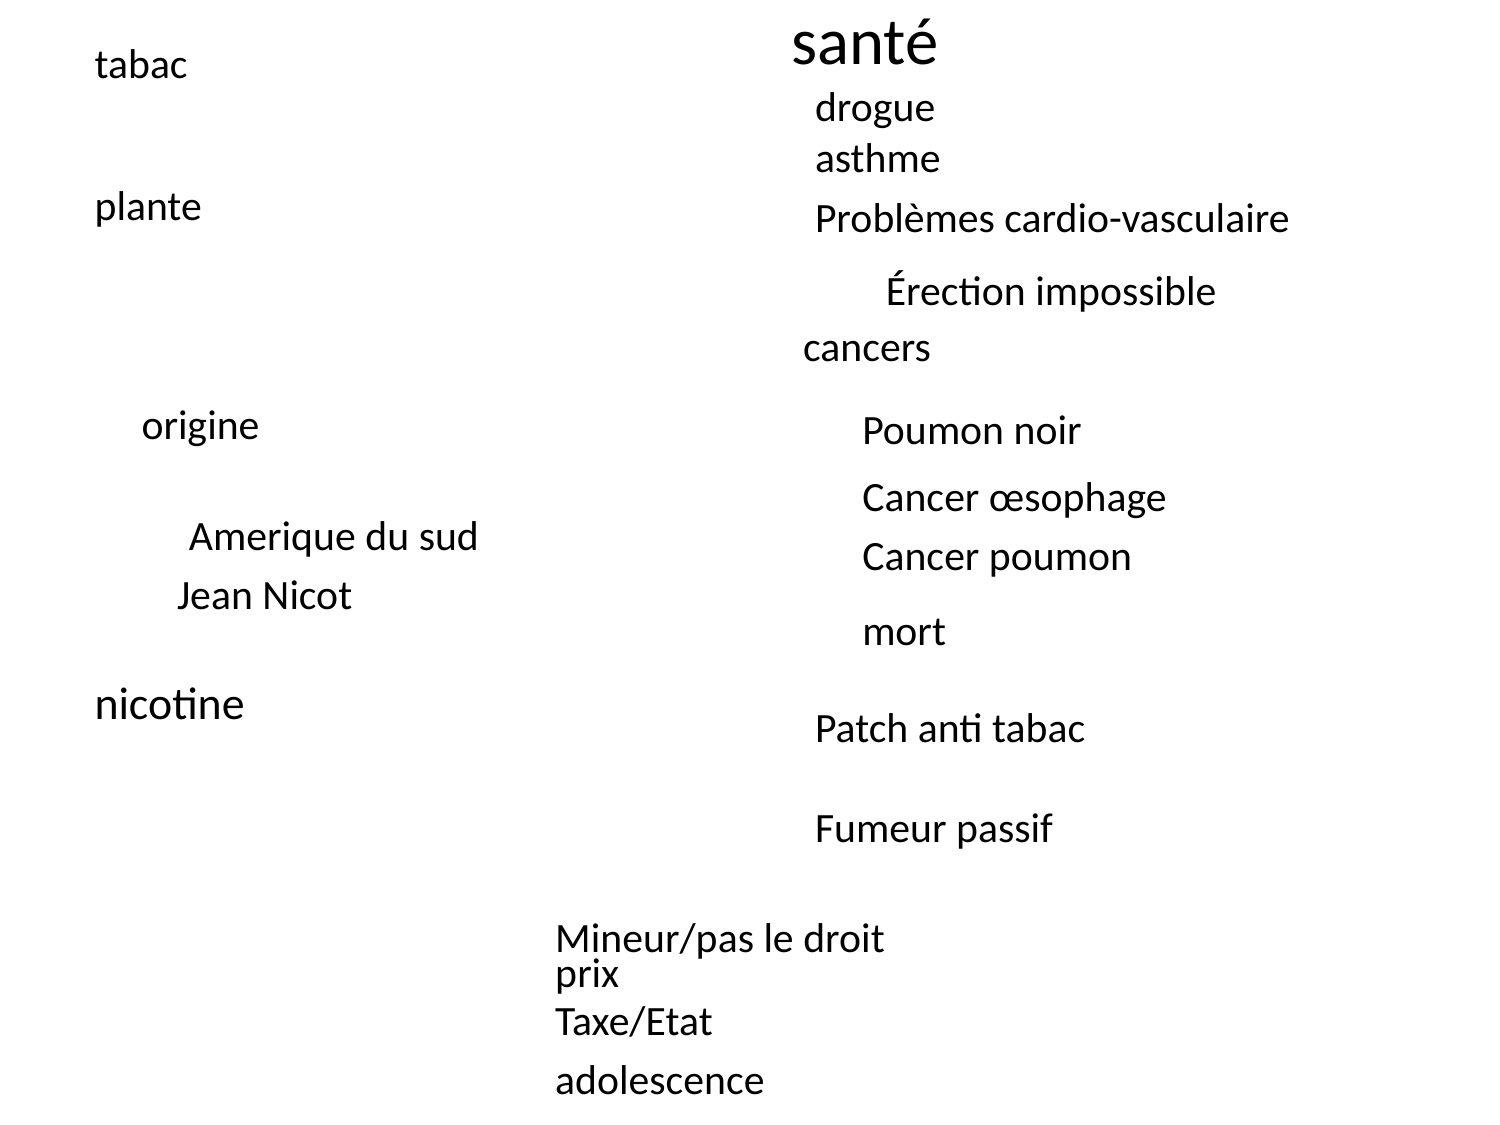

santé
# tabac
drogue
asthme
plante
Problèmes cardio-vasculaire
Érection impossible
cancers
origine
Poumon noir
Cancer œsophage
Amerique du sud
Cancer poumon
Jean Nicot
mort
nicotine
Patch anti tabac
Fumeur passif
Mineur/pas le droit
prix
Taxe/Etat
adolescence